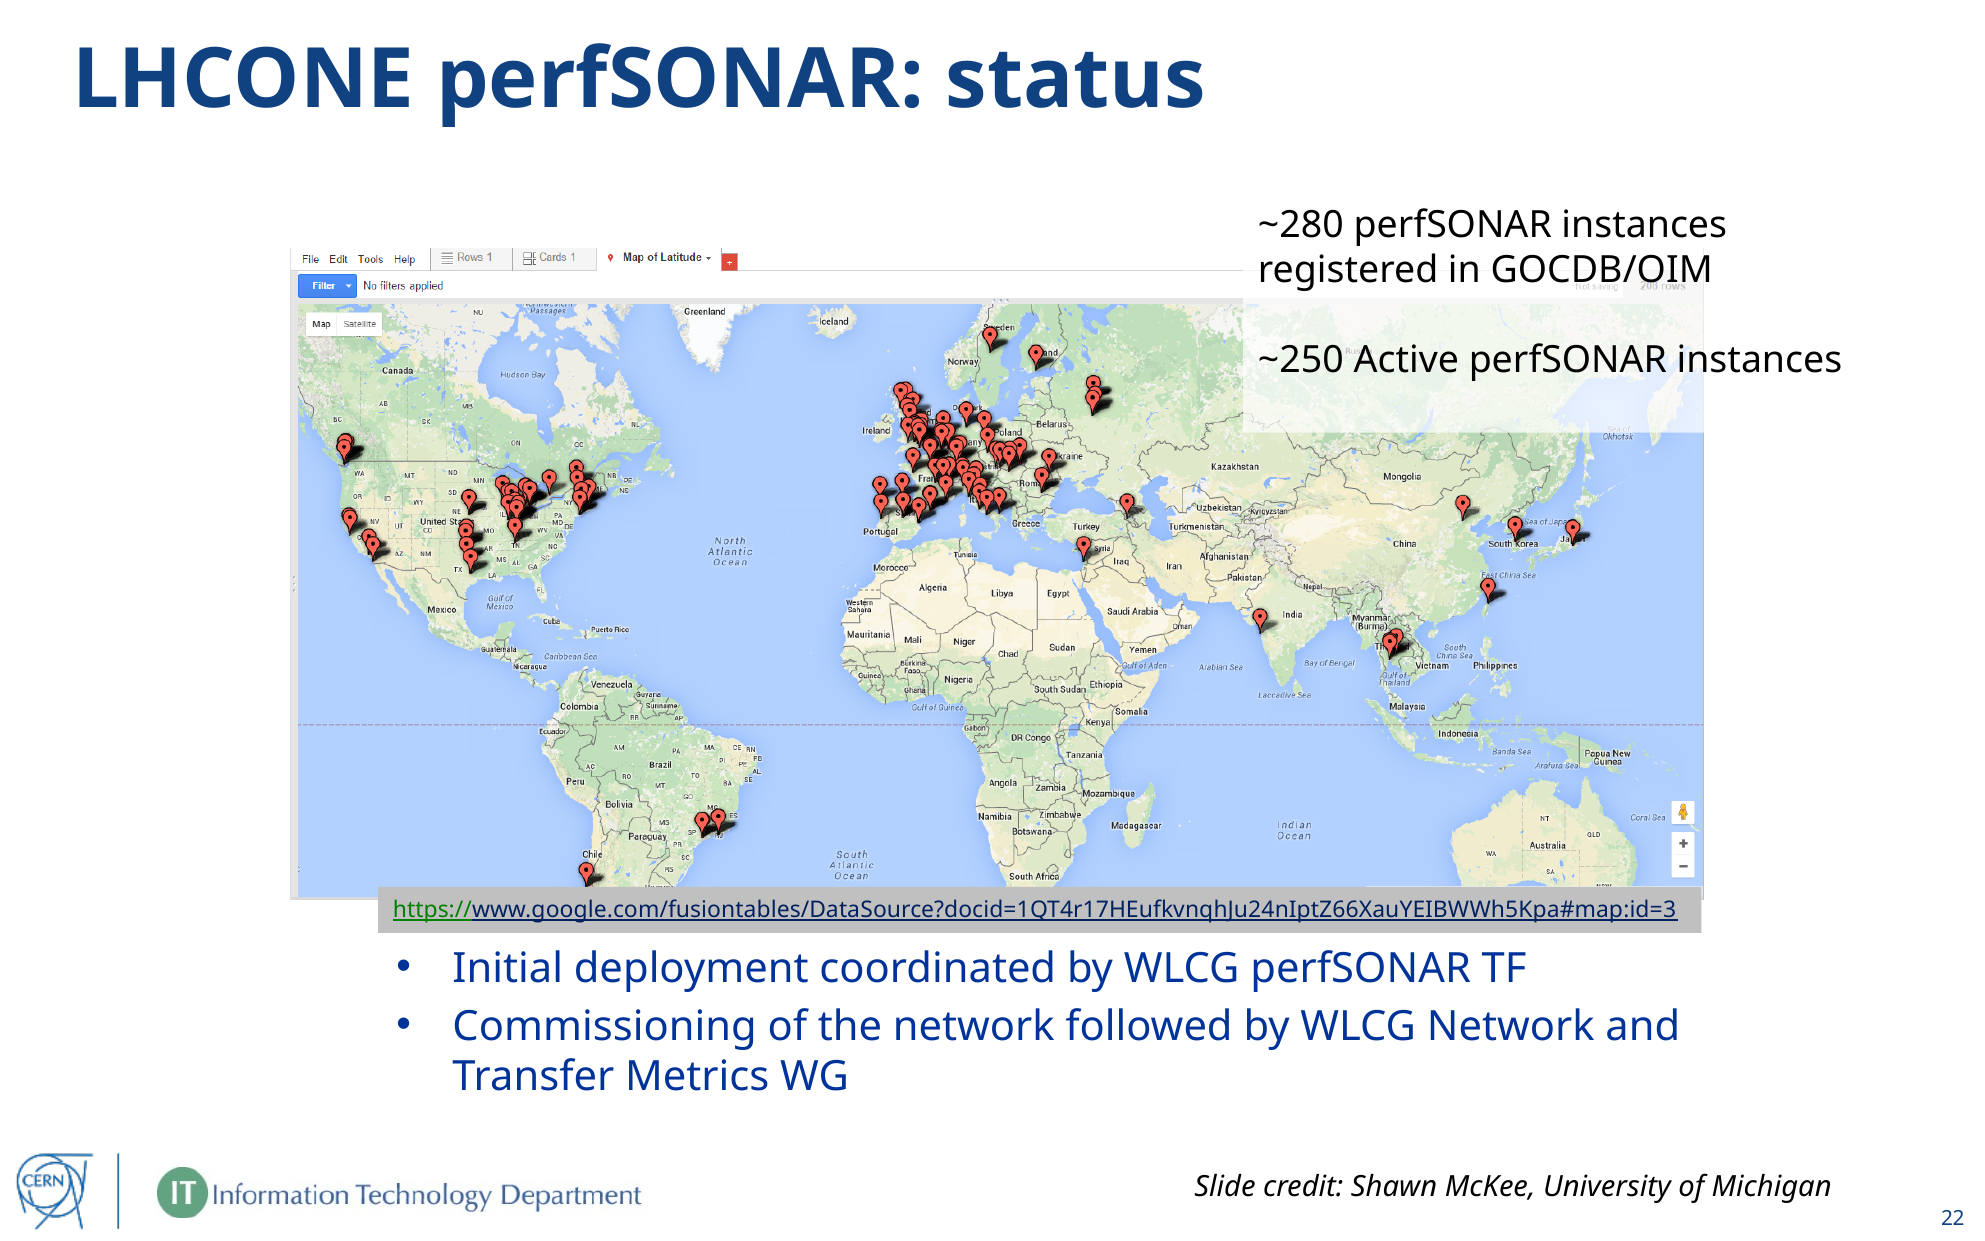

# LHCONE perfSONAR: status
~280 perfSONAR instances registered in GOCDB/OIM
~250 Active perfSONAR instances
https://www.google.com/fusiontables/DataSource?docid=1QT4r17HEufkvnqhJu24nIptZ66XauYEIBWWh5Kpa#map:id=3
Initial deployment coordinated by WLCG perfSONAR TF
Commissioning of the network followed by WLCG Network and Transfer Metrics WG
Slide credit: Shawn McKee, University of Michigan